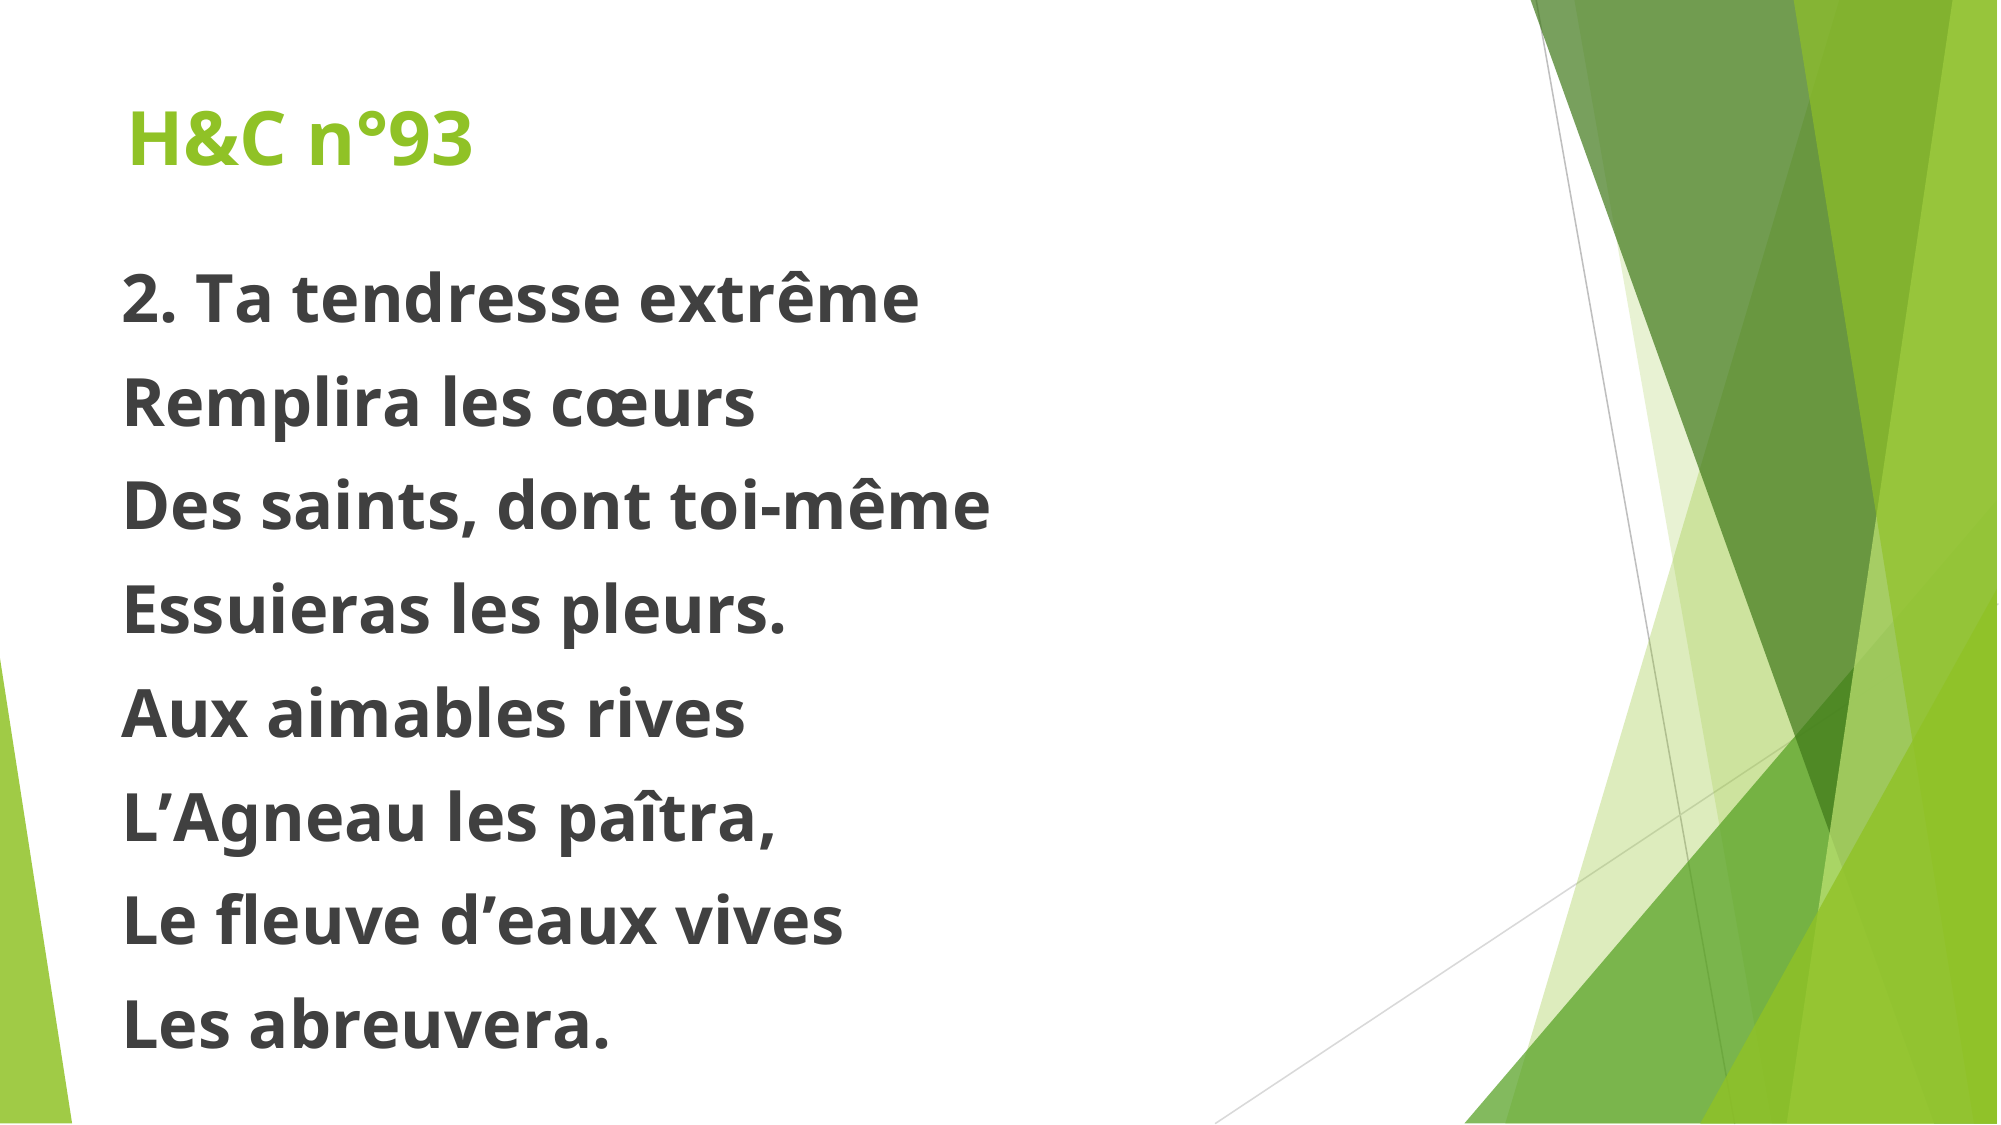

H&C n°93
2. Ta tendresse extrême
Remplira les cœurs
Des saints, dont toi-même
Essuieras les pleurs.
Aux aimables rives
L’Agneau les paîtra,
Le fleuve d’eaux vives
Les abreuvera.